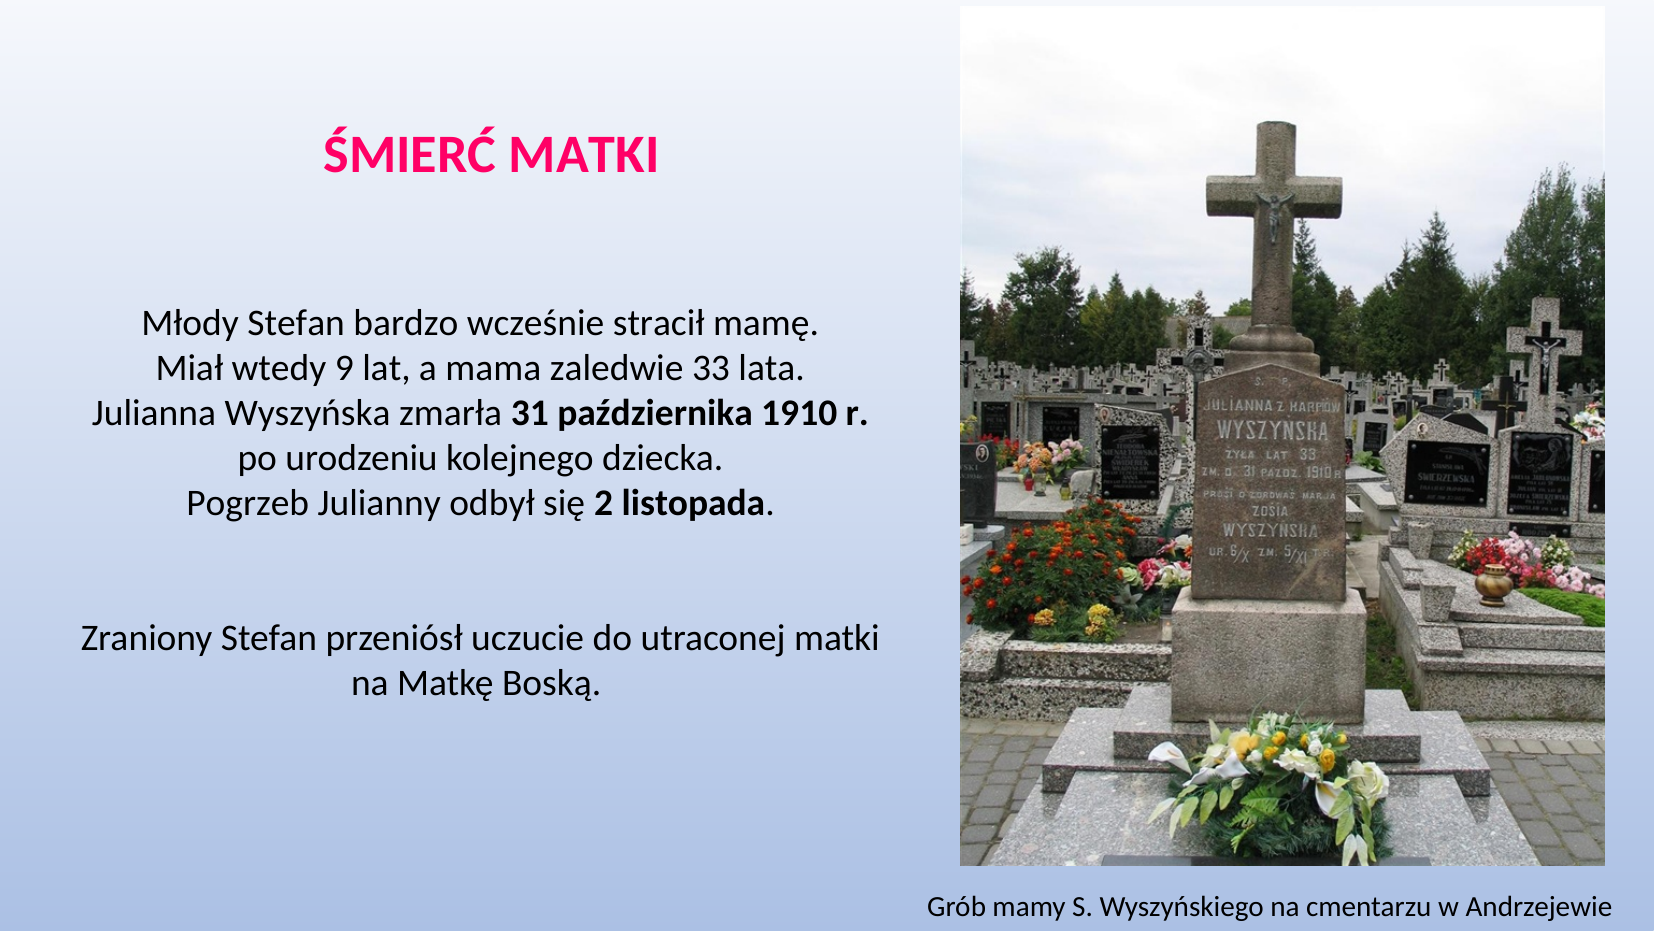

ŚMIERĆ MATKI
Młody Stefan bardzo wcześnie stracił mamę.
Miał wtedy 9 lat, a mama zaledwie 33 lata.
Julianna Wyszyńska zmarła 31 października 1910 r.
po urodzeniu kolejnego dziecka.
Pogrzeb Julianny odbył się 2 listopada.
Zraniony Stefan przeniósł uczucie do utraconej matki na Matkę Boską.
Grób mamy S. Wyszyńskiego na cmentarzu w Andrzejewie